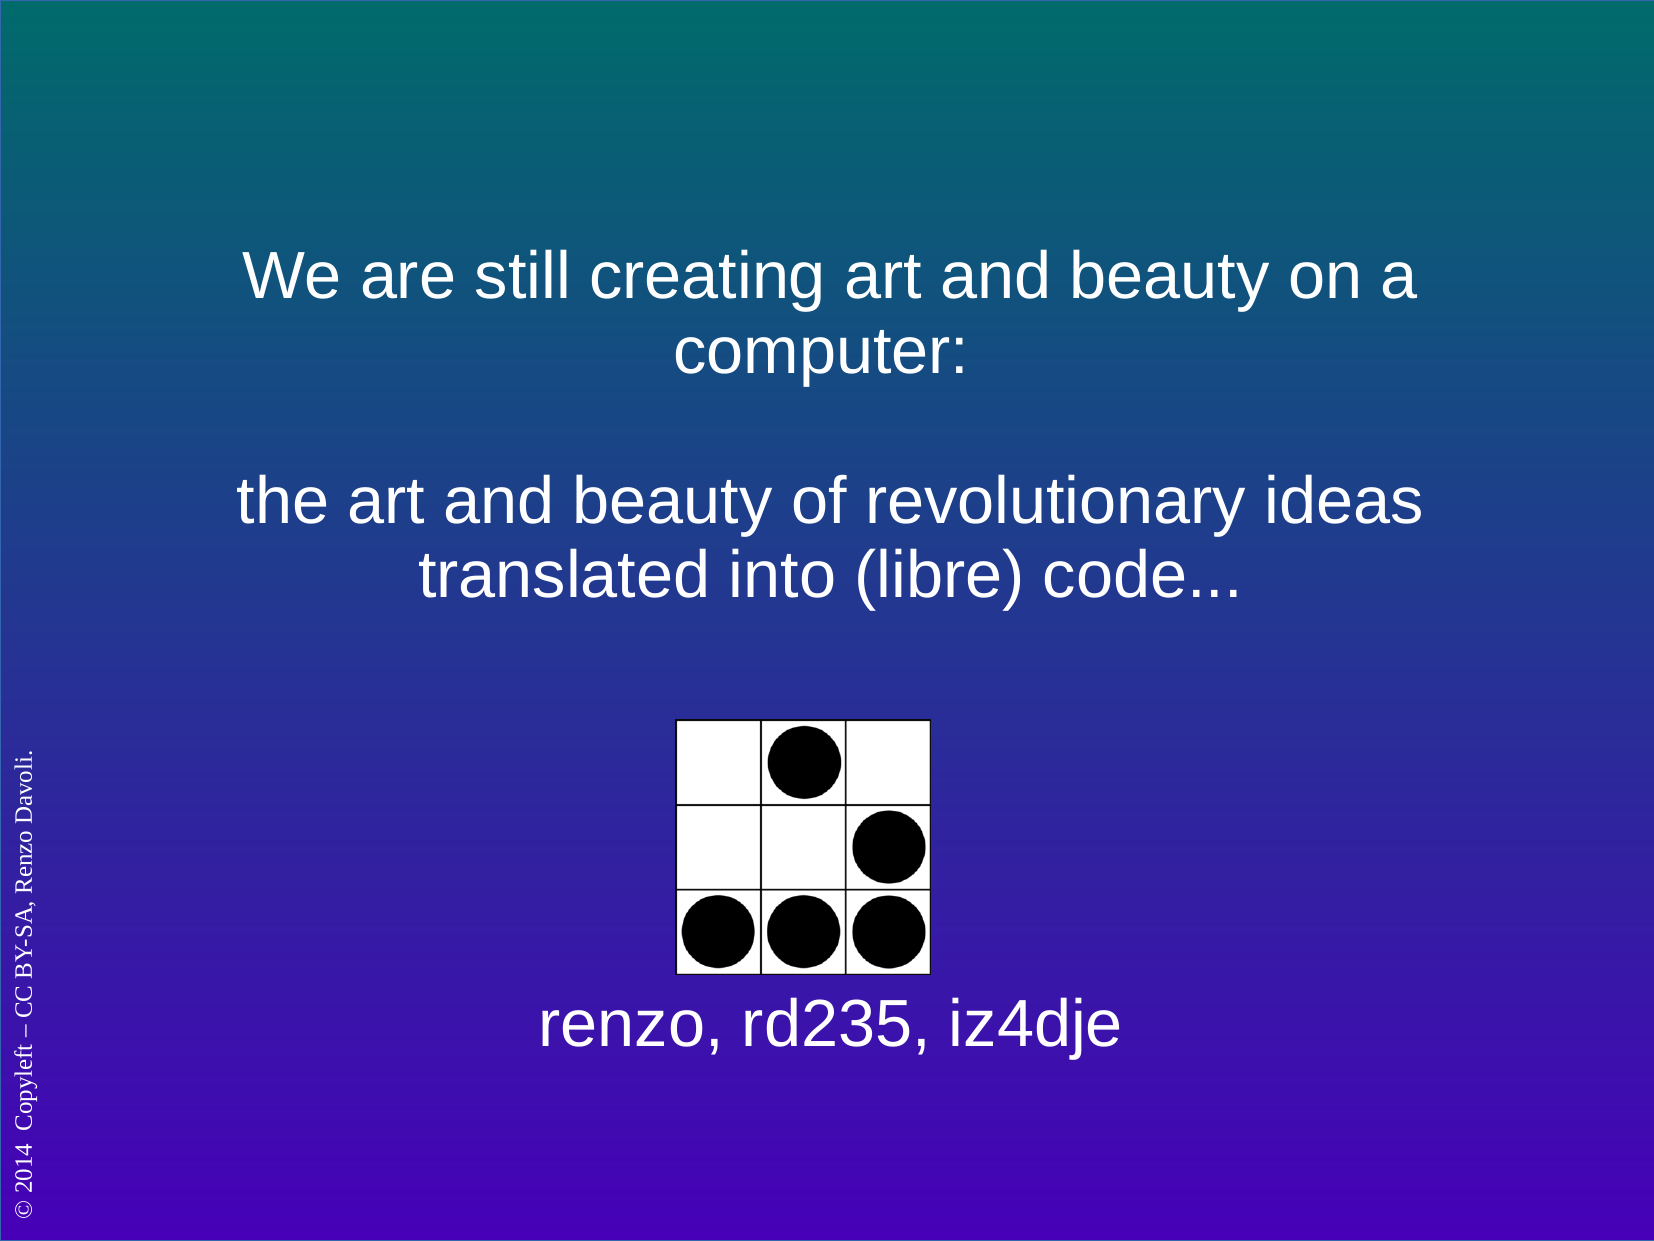

# We are still creating art and beauty on a computer:
the art and beauty of revolutionary ideas translated into (libre) code...
renzo, rd235, iz4dje